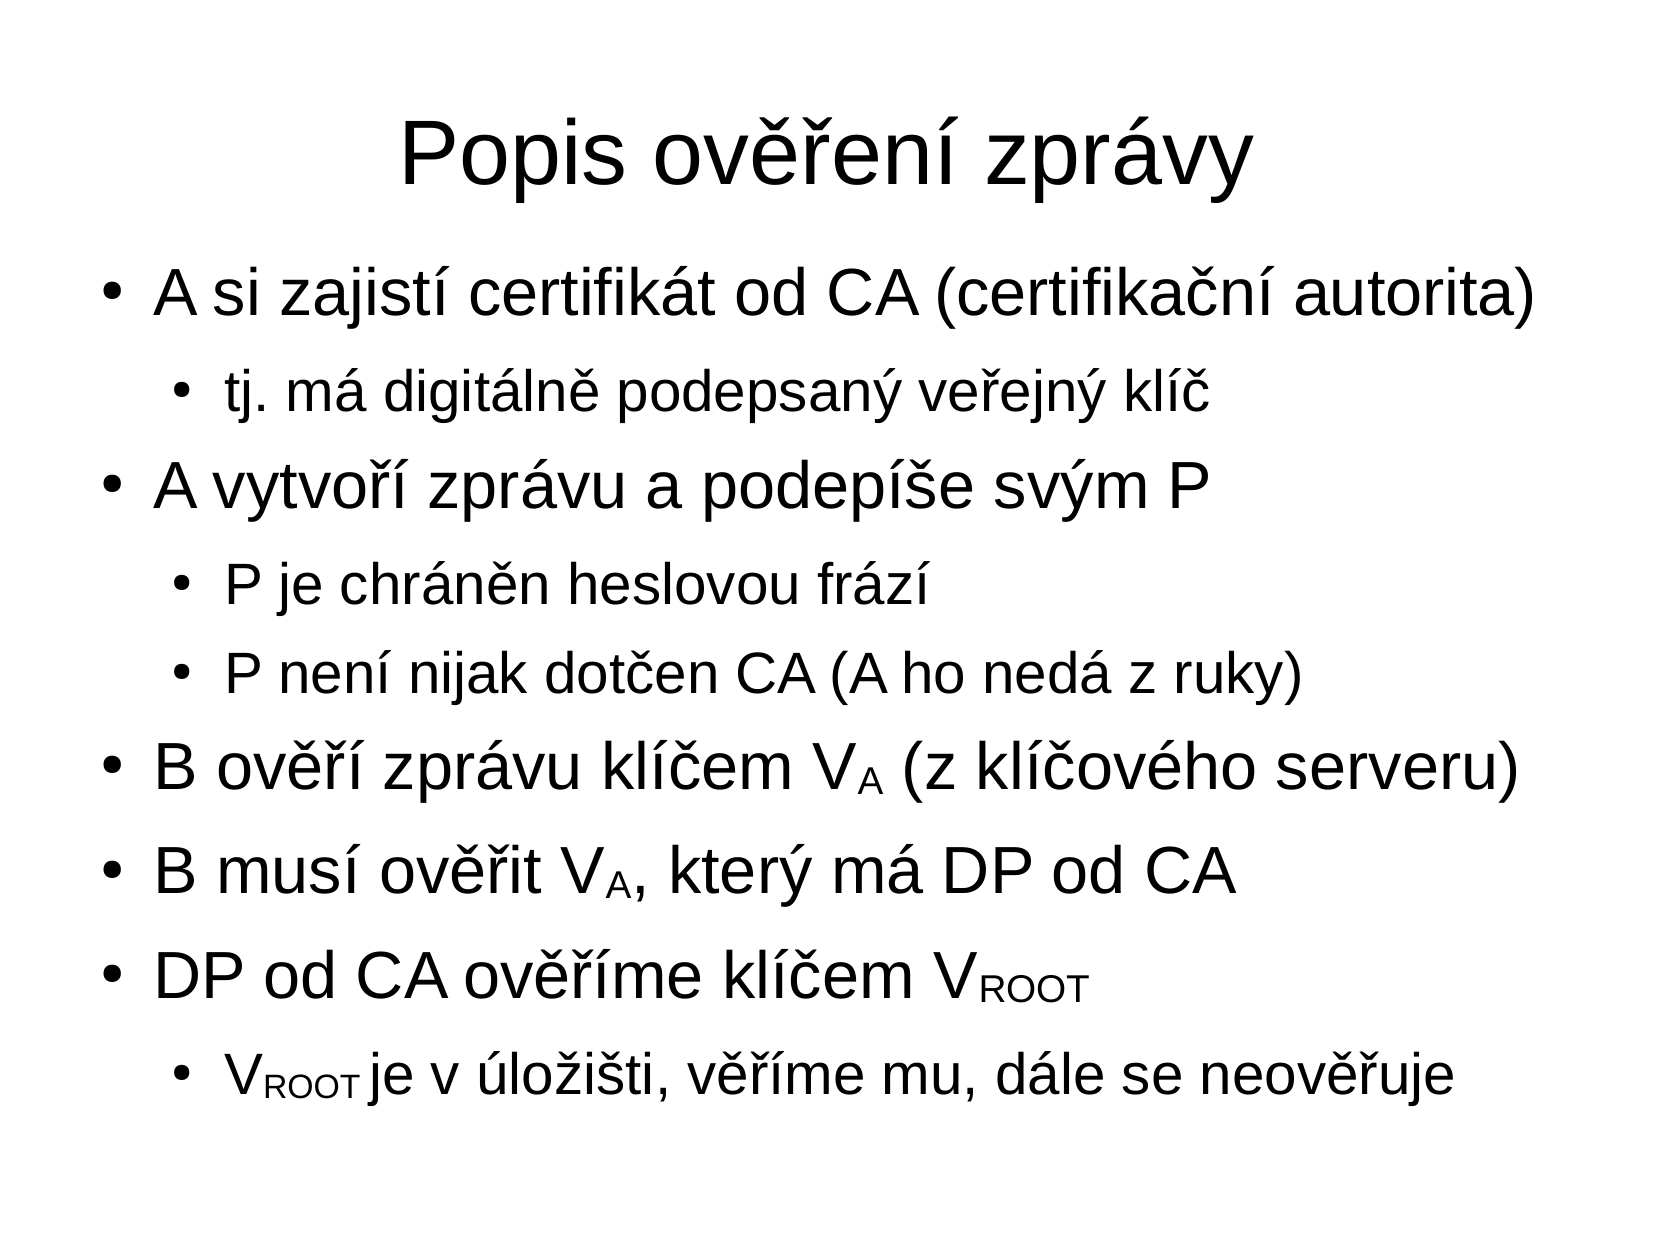

# Popis ověření zprávy
A si zajistí certifikát od CA (certifikační autorita)
tj. má digitálně podepsaný veřejný klíč
A vytvoří zprávu a podepíše svým P
P je chráněn heslovou frází
P není nijak dotčen CA (A ho nedá z ruky)
B ověří zprávu klíčem VA (z klíčového serveru)
B musí ověřit VA, který má DP od CA
DP od CA ověříme klíčem VROOT
VROOT je v úložišti, věříme mu, dále se neověřuje